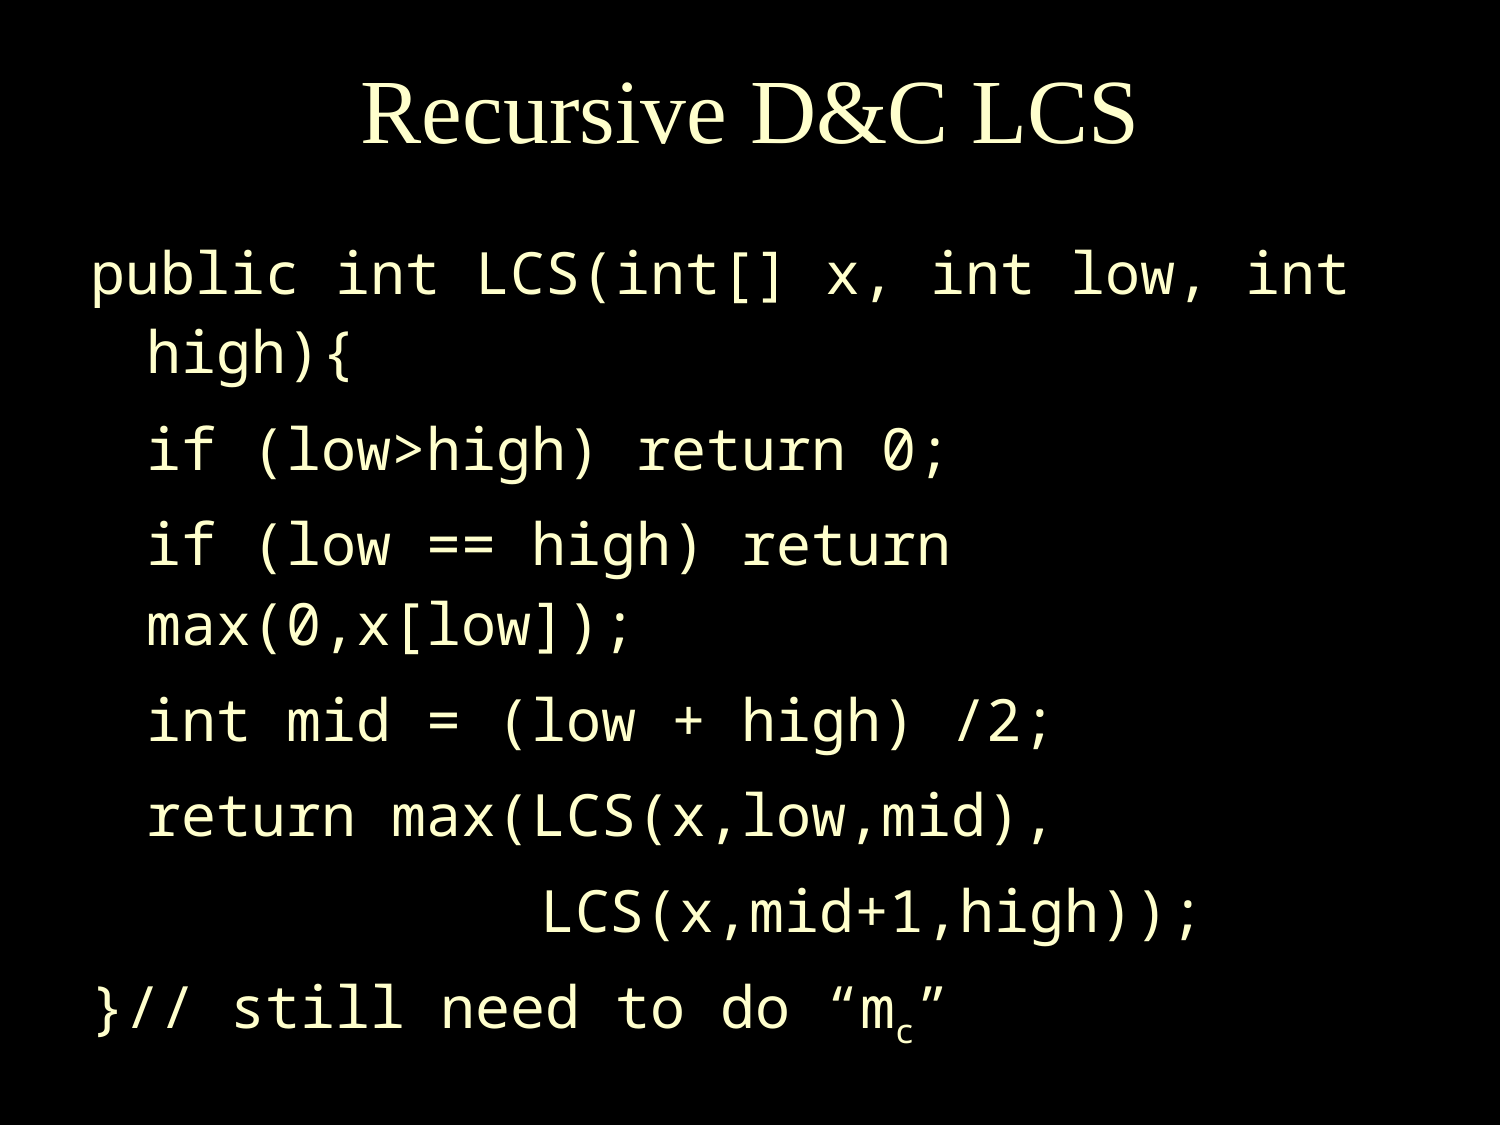

# Recursive D&C LCS
public int LCS(int[] x, int low, int high){
	if (low>high) return 0;
	if (low == high) return max(0,x[low]);
	int mid = (low + high) /2;
	return max(LCS(x,low,mid),
				LCS(x,mid+1,high));
}// still need to do “mc”